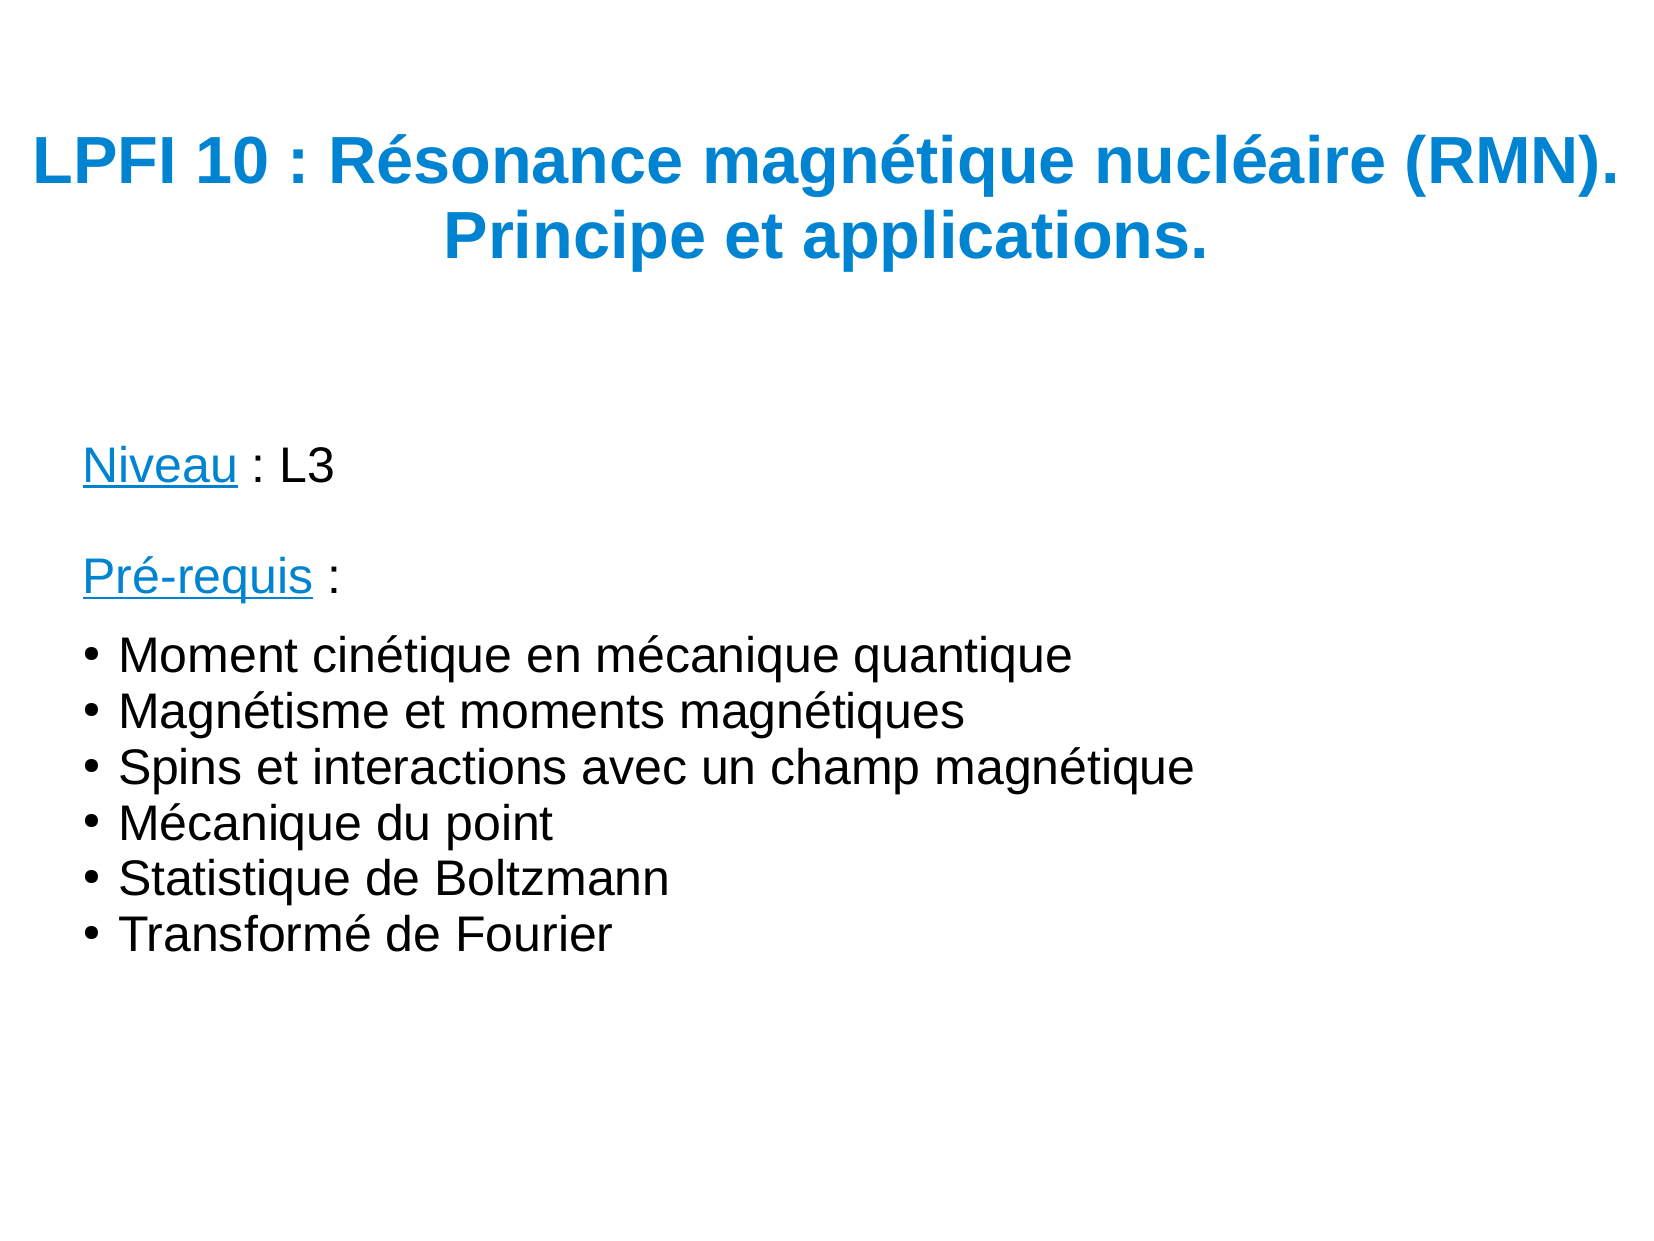

# LPFI 10 : Résonance magnétique nucléaire (RMN). Principe et applications.
Niveau : L3
Pré-requis :
Moment cinétique en mécanique quantique
Magnétisme et moments magnétiques
Spins et interactions avec un champ magnétique
Mécanique du point
Statistique de Boltzmann
Transformé de Fourier